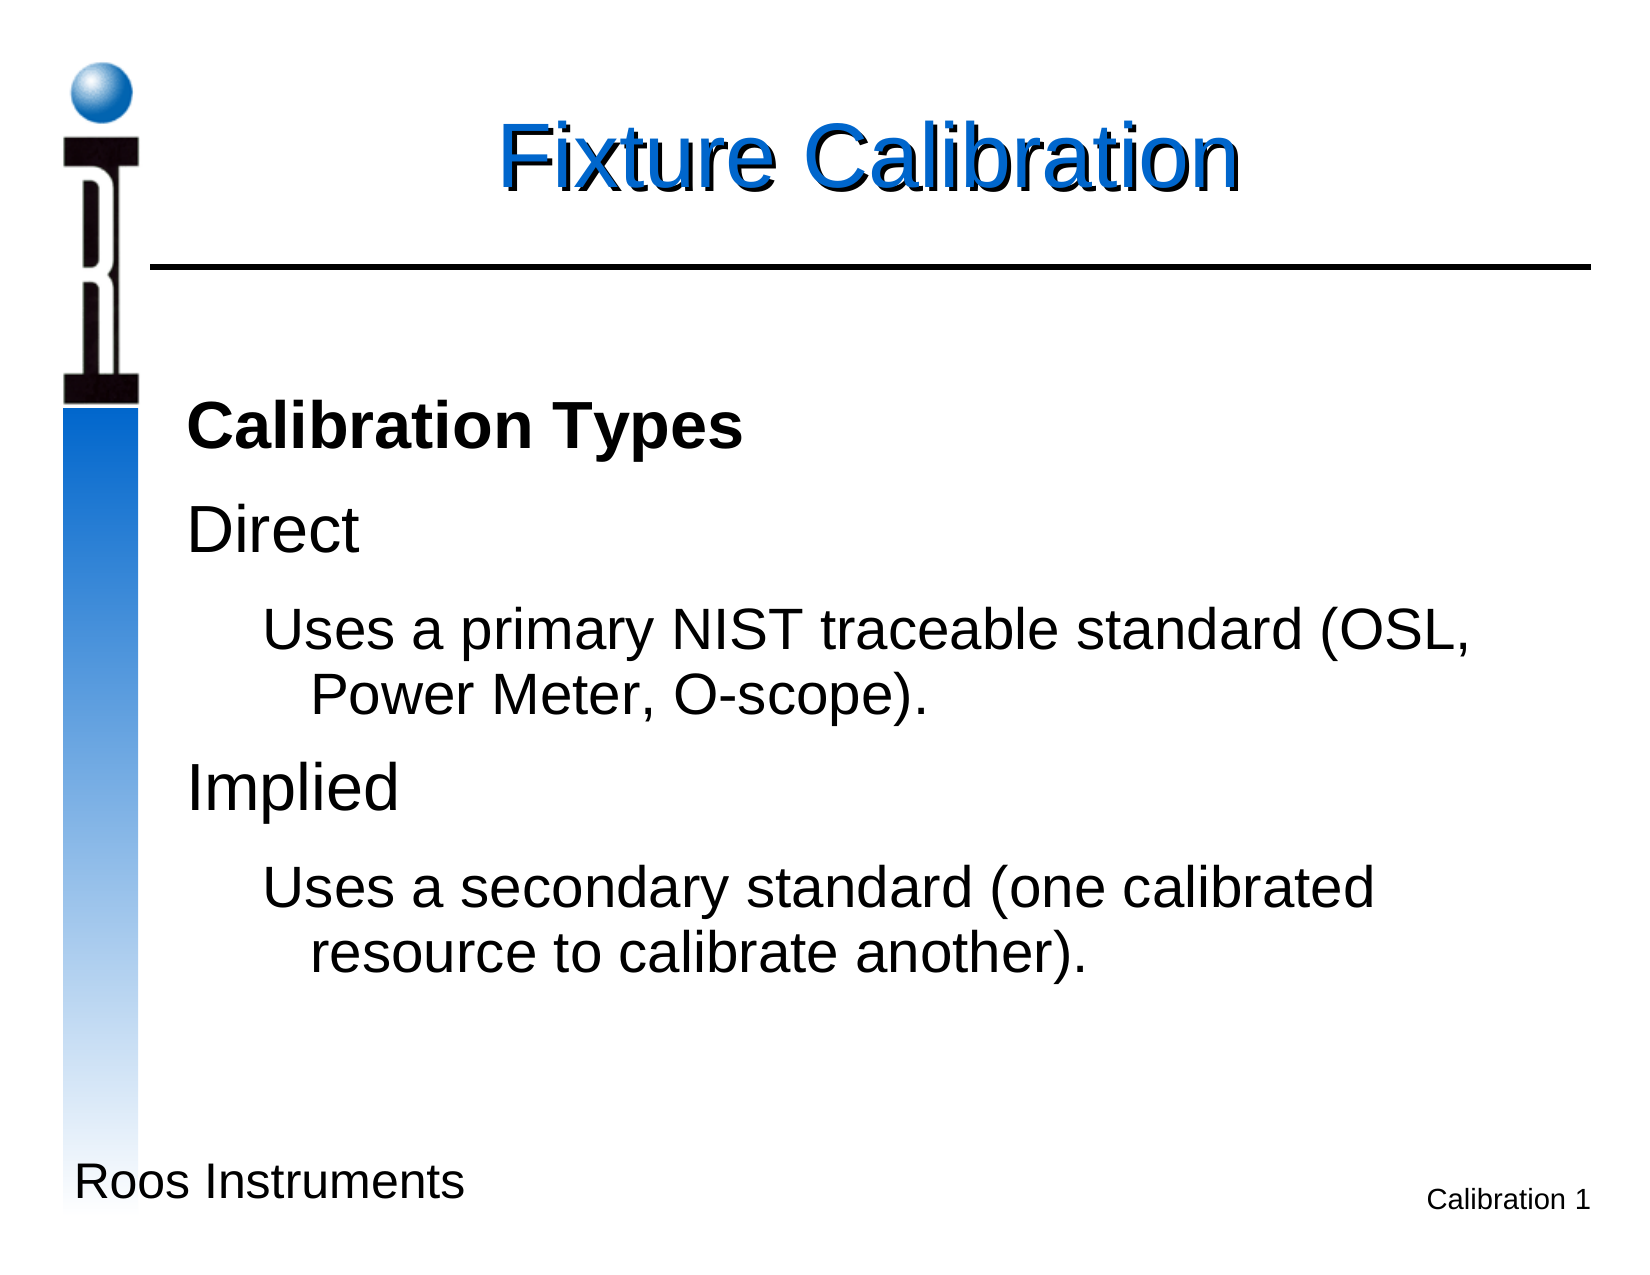

# Fixture Calibration
Calibration Types
Direct
Uses a primary NIST traceable standard (OSL, Power Meter, O-scope).
Implied
Uses a secondary standard (one calibrated resource to calibrate another).
1